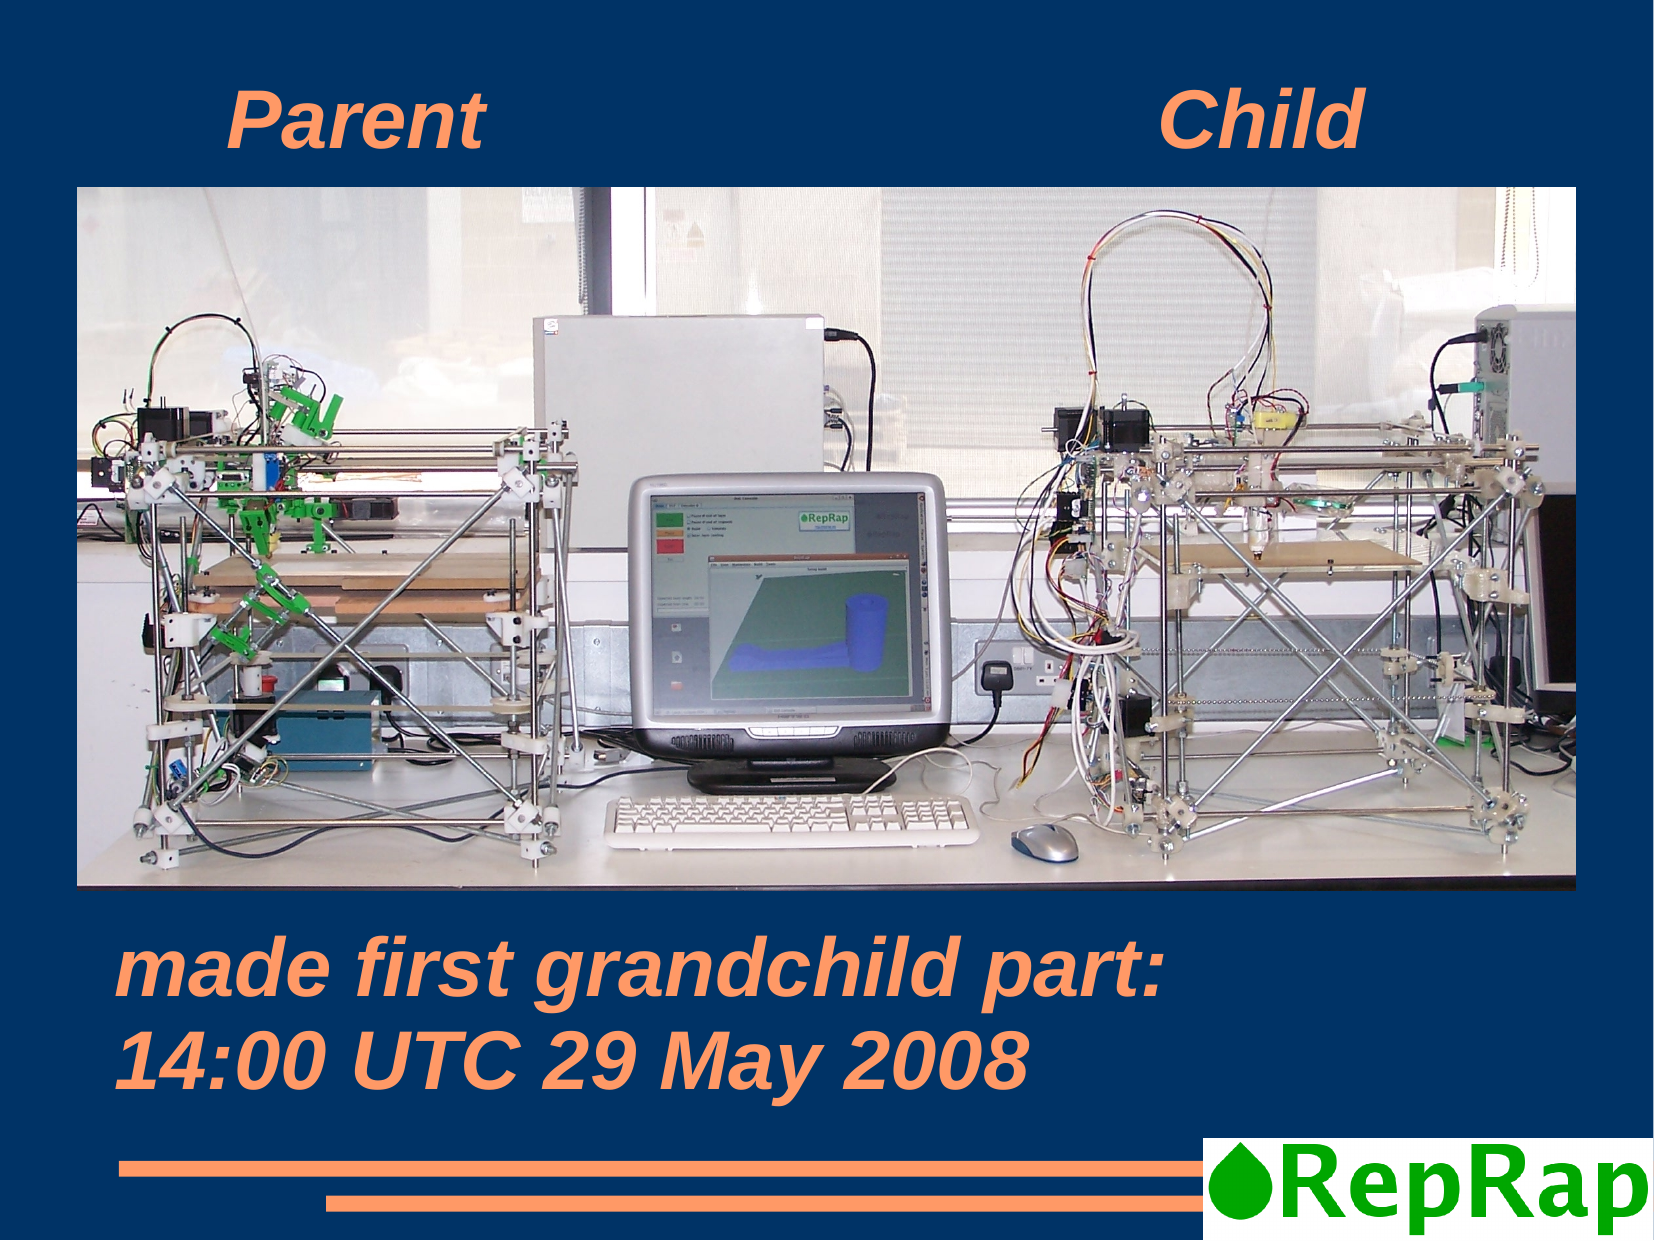

# Parent Child
made first grandchild part:
14:00 UTC 29 May 2008